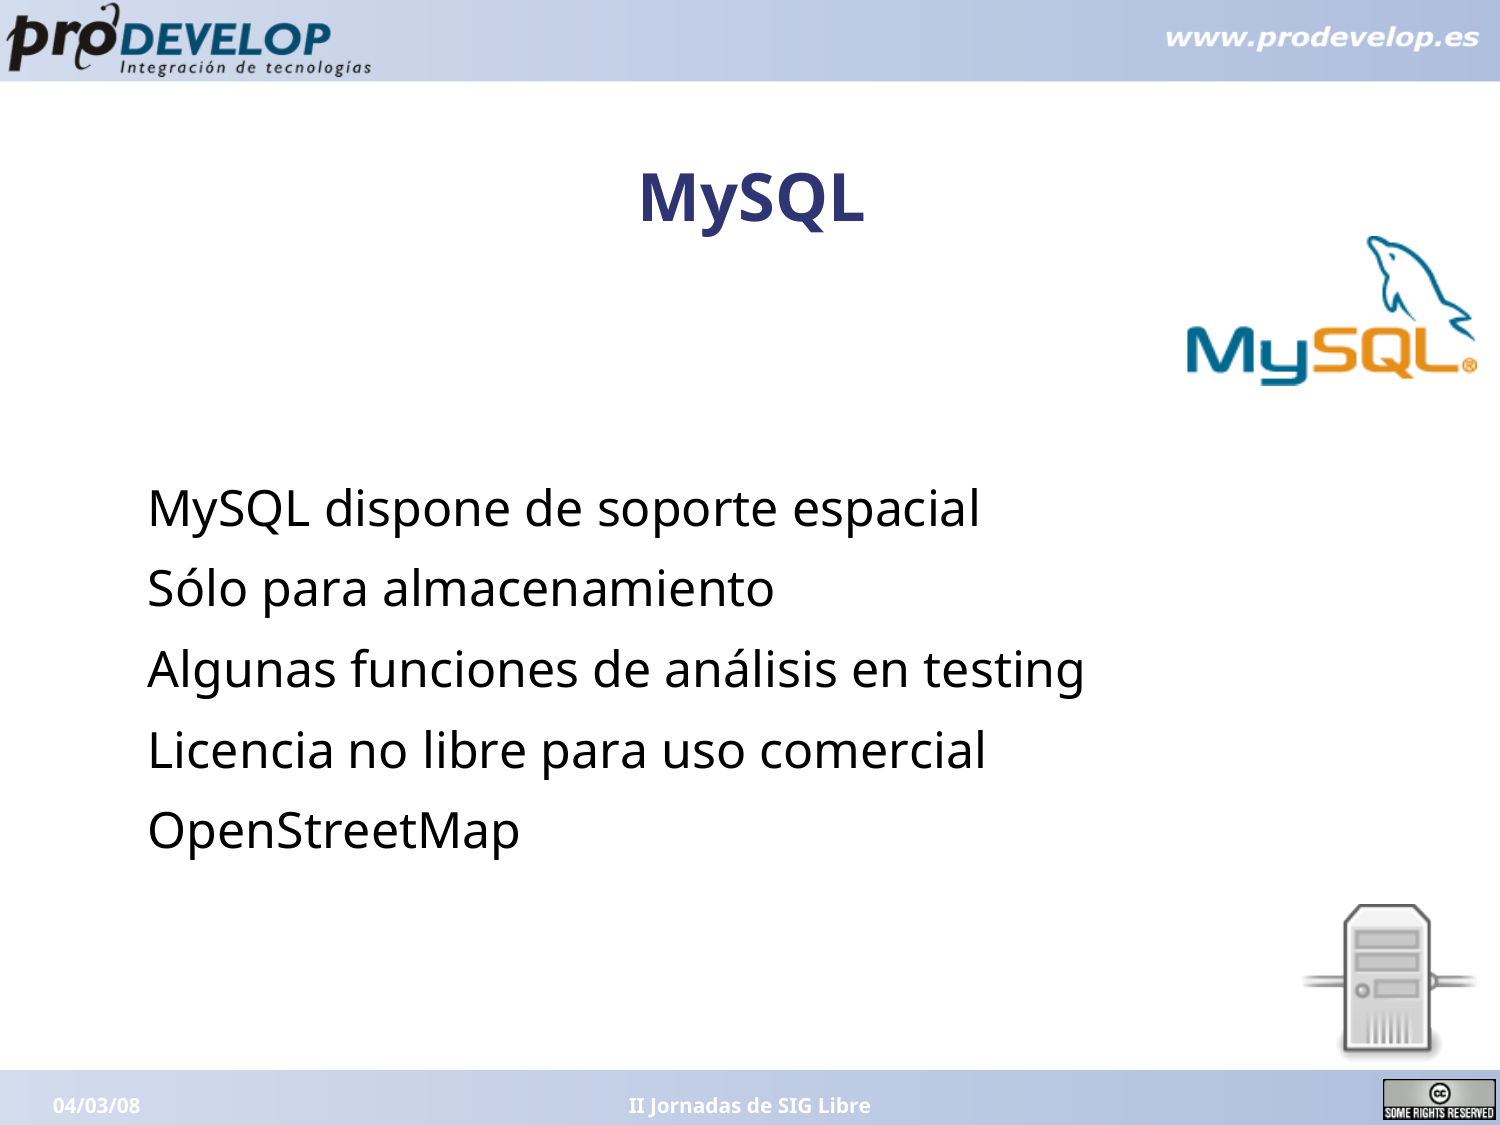

# MySQL
MySQL dispone de soporte espacial
Sólo para almacenamiento
Algunas funciones de análisis en testing
Licencia no libre para uso comercial
OpenStreetMap
25/10/2006
13
Plan Difusión Interna gvSIG v. 2.0